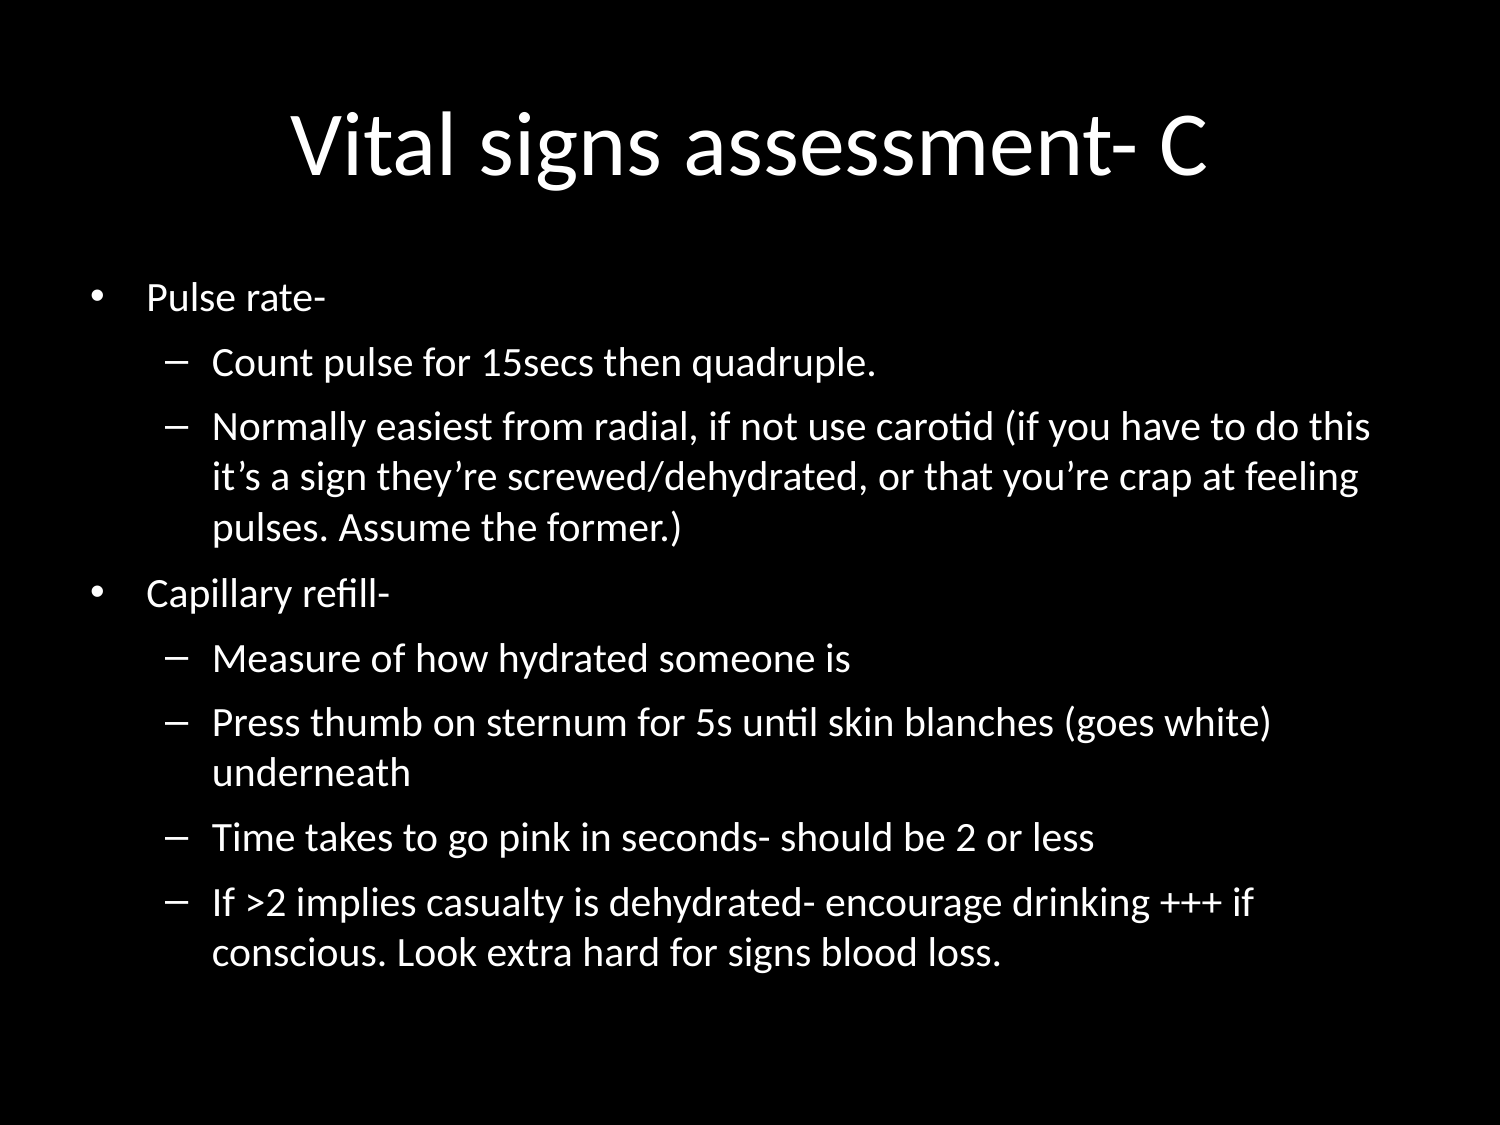

# Vital signs assessment- C
Pulse rate-
Count pulse for 15secs then quadruple.
Normally easiest from radial, if not use carotid (if you have to do this it’s a sign they’re screwed/dehydrated, or that you’re crap at feeling pulses. Assume the former.)
Capillary refill-
Measure of how hydrated someone is
Press thumb on sternum for 5s until skin blanches (goes white) underneath
Time takes to go pink in seconds- should be 2 or less
If >2 implies casualty is dehydrated- encourage drinking +++ if conscious. Look extra hard for signs blood loss.